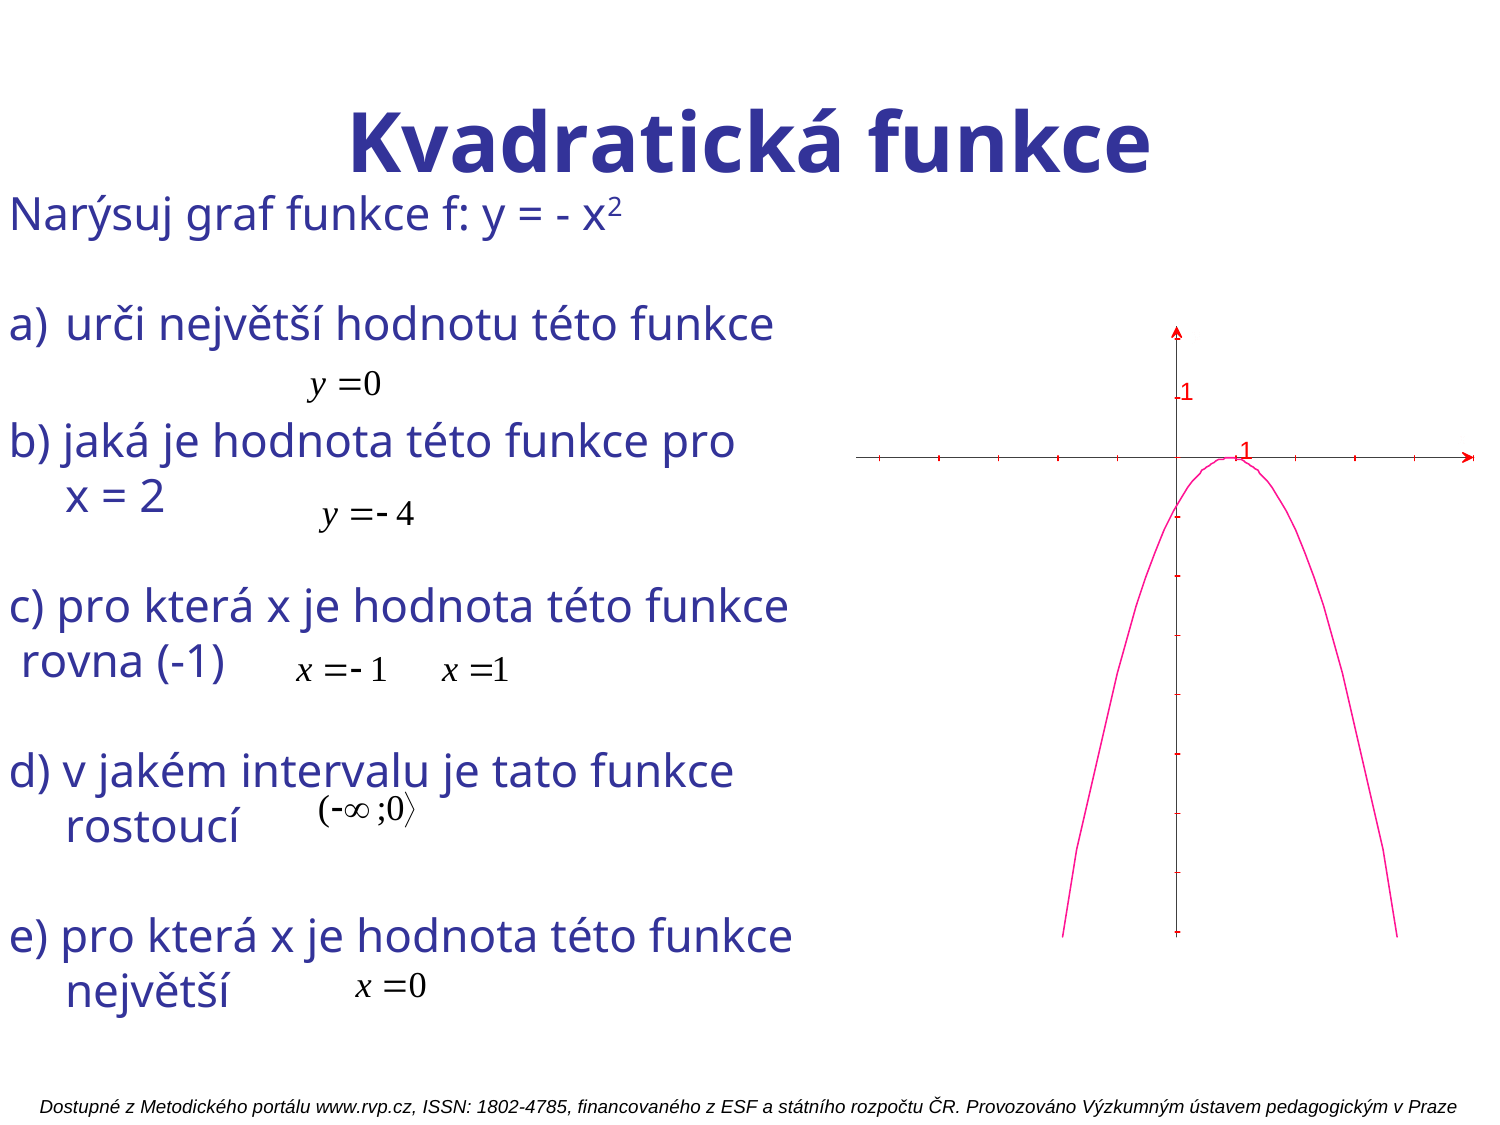

Kvadratická funkce
Narýsuj graf funkce f: y = - x2
urči největší hodnotu této funkce
b) jaká je hodnota této funkce pro
x = 2
c) pro která x je hodnota této funkce
 rovna (-1)
d) v jakém intervalu je tato funkce rostoucí
e) pro která x je hodnota této funkce největší
Dostupné z Metodického portálu www.rvp.cz, ISSN: 1802-4785, financovaného z ESF a státního rozpočtu ČR. Provozováno Výzkumným ústavem pedagogickým v Praze